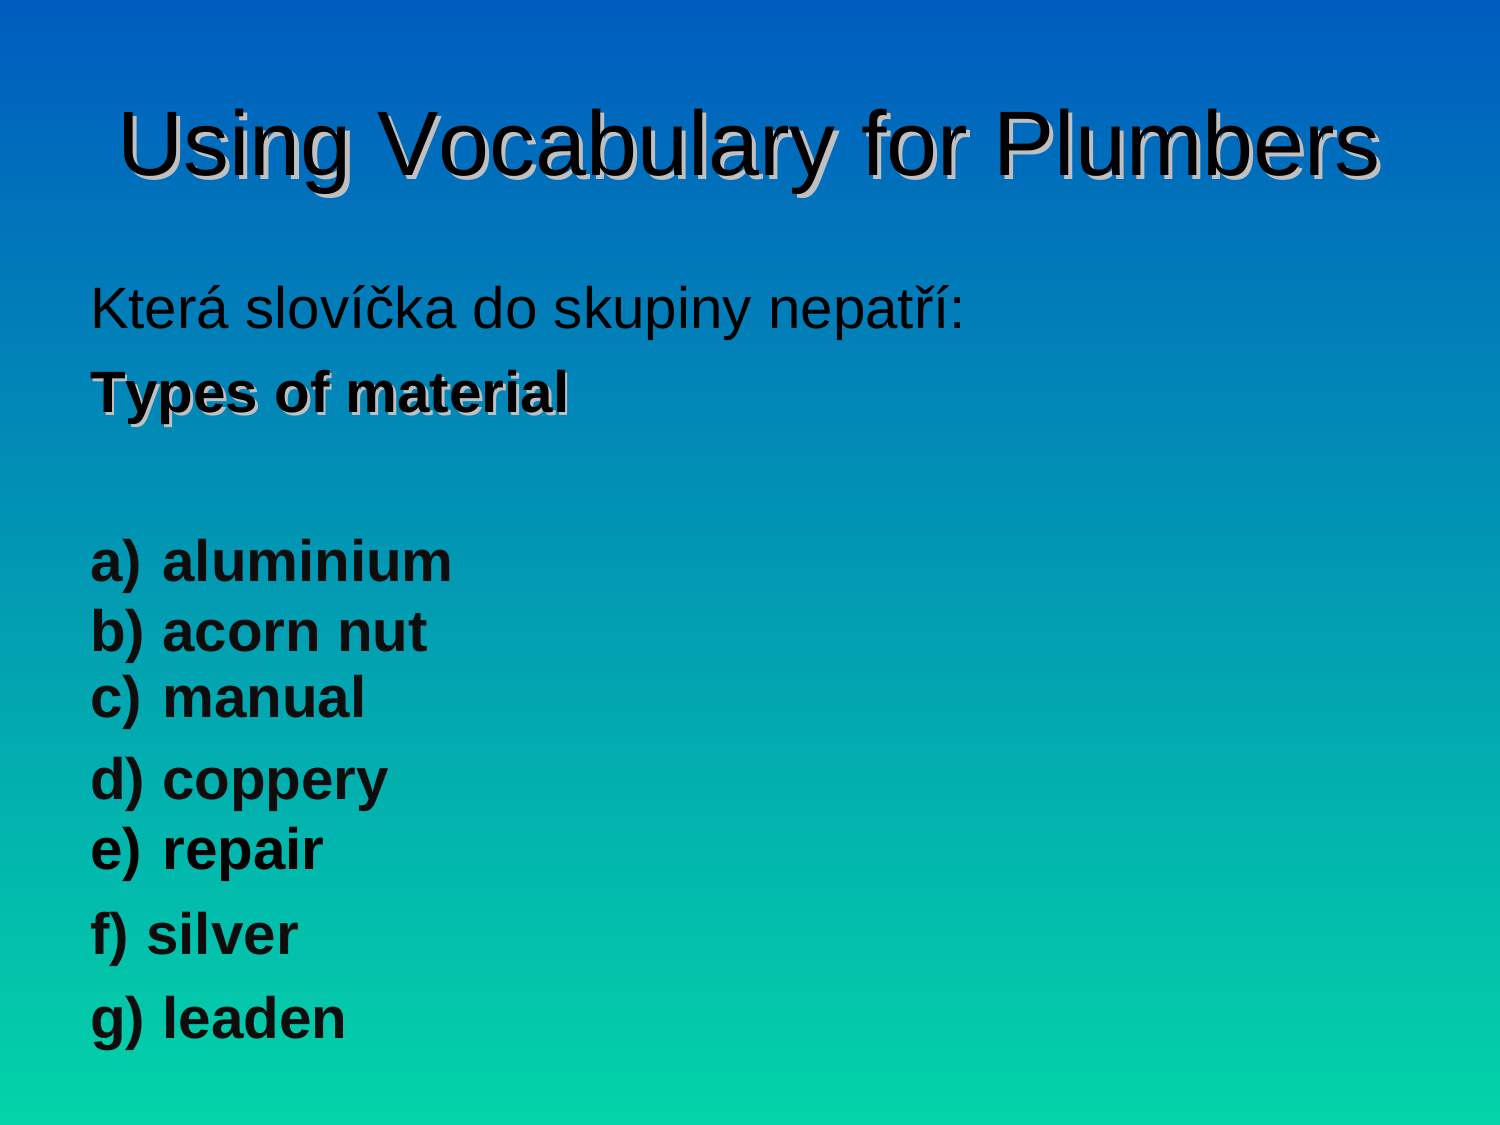

# Using Vocabulary for Plumbers
Která slovíčka do skupiny nepatří:
Types of material
 aluminium
 acorn nut
 manual
 coppery
 repair
silver
 leaden